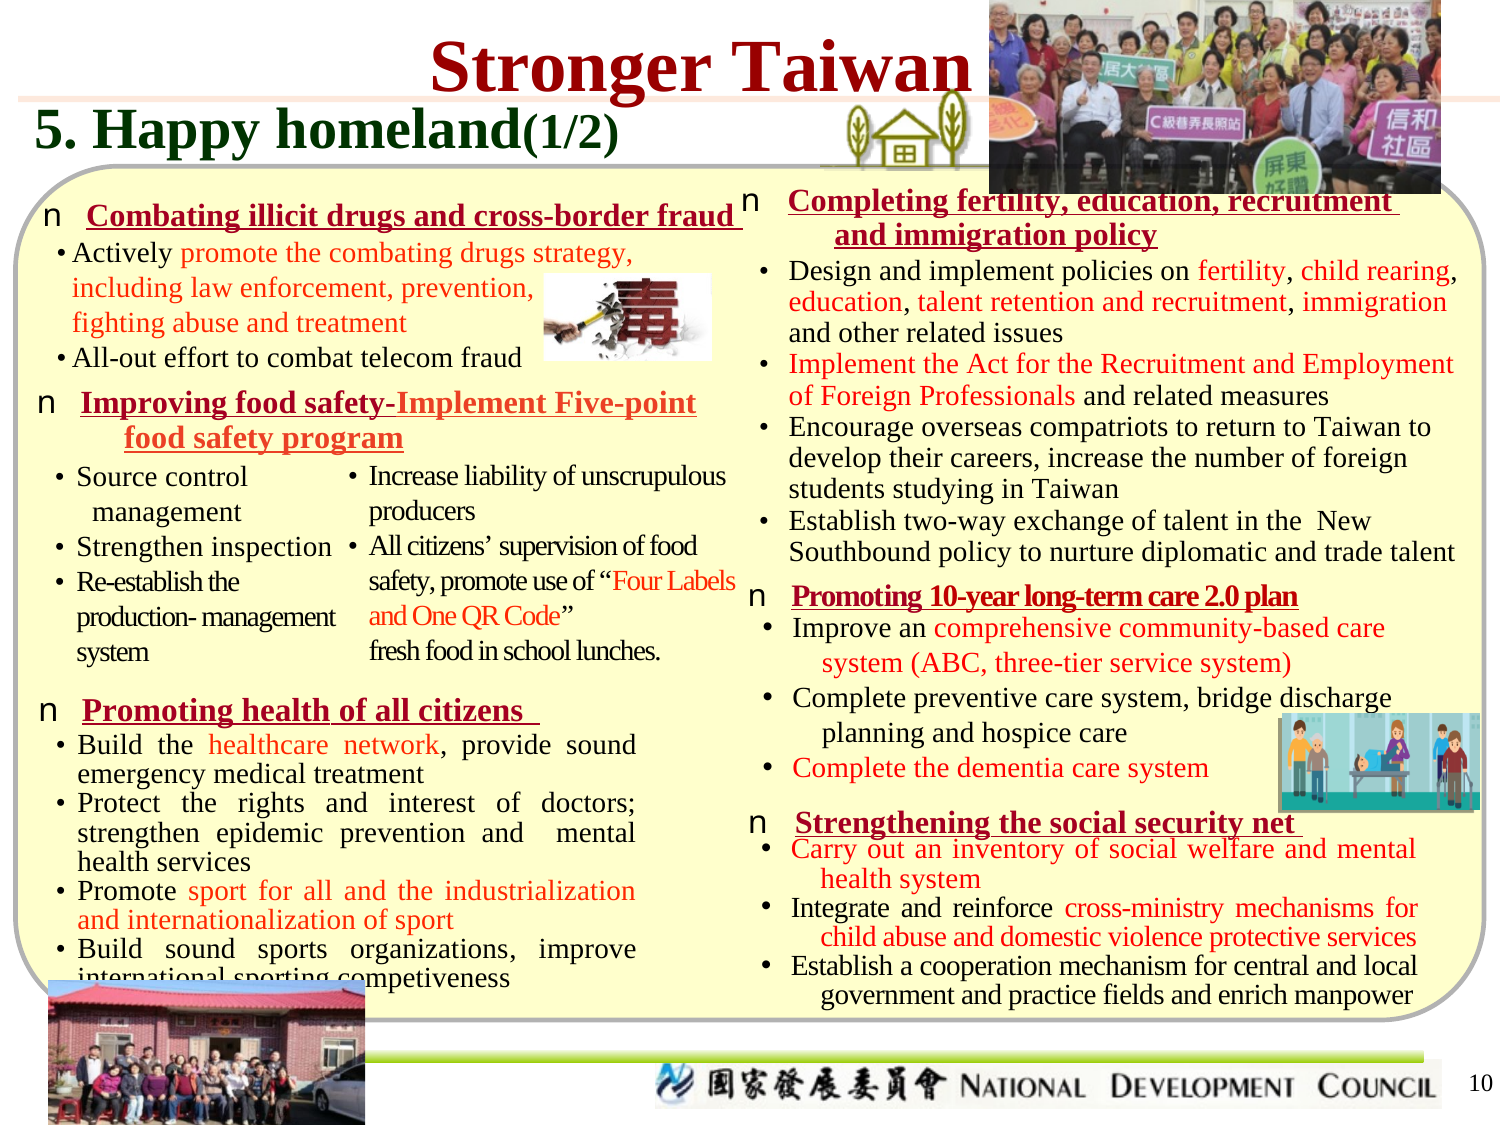

Stronger Taiwan
5. Happy homeland(1/2)
Combating illicit drugs and cross-border fraud
•	Actively promote the combating drugs strategy, including law enforcement, prevention,
fighting abuse and treatment
•	All-out effort to combat telecom fraud
Completing fertility, education, recruitment
and immigration policy
•	Design and implement policies on fertility, child rearing, education, talent retention and recruitment, immigration and other related issues
•	Implement the Act for the Recruitment and Employment of Foreign Professionals and related measures
•	Encourage overseas compatriots to return to Taiwan to develop their careers, increase the number of foreign students studying in Taiwan
•	Establish two-way exchange of talent in the New Southbound policy to nurture diplomatic and trade talent
Improving food safety-Implement Five-point food safety program
•	Increase liability of unscrupulous producers
•	All citizens’ supervision of food safety, promote use of “Four Labels and One QR Code”
fresh food in school lunches.
•	Source control management
•	Strengthen inspection
•	Re-establish the
production- management system
Promoting 10-year long-term care 2.0 plan
Improve an comprehensive community-based care system (ABC, three-tier service system)
Complete preventive care system, bridge discharge planning and hospice care
Complete the dementia care system
Promoting health of all citizens
•	Build the healthcare network, provide sound emergency medical treatment
•	Protect the rights and interest of doctors; strengthen epidemic prevention and mental health services
•	Promote sport for all and the industrialization and internationalization of sport
•	Build sound sports organizations, improve international sporting competiveness
Strengthening the social security net
Carry out an inventory of social welfare and mental health system
Integrate and reinforce cross-ministry mechanisms for child abuse and domestic violence protective services
Establish a cooperation mechanism for central and local government and practice fields and enrich manpower